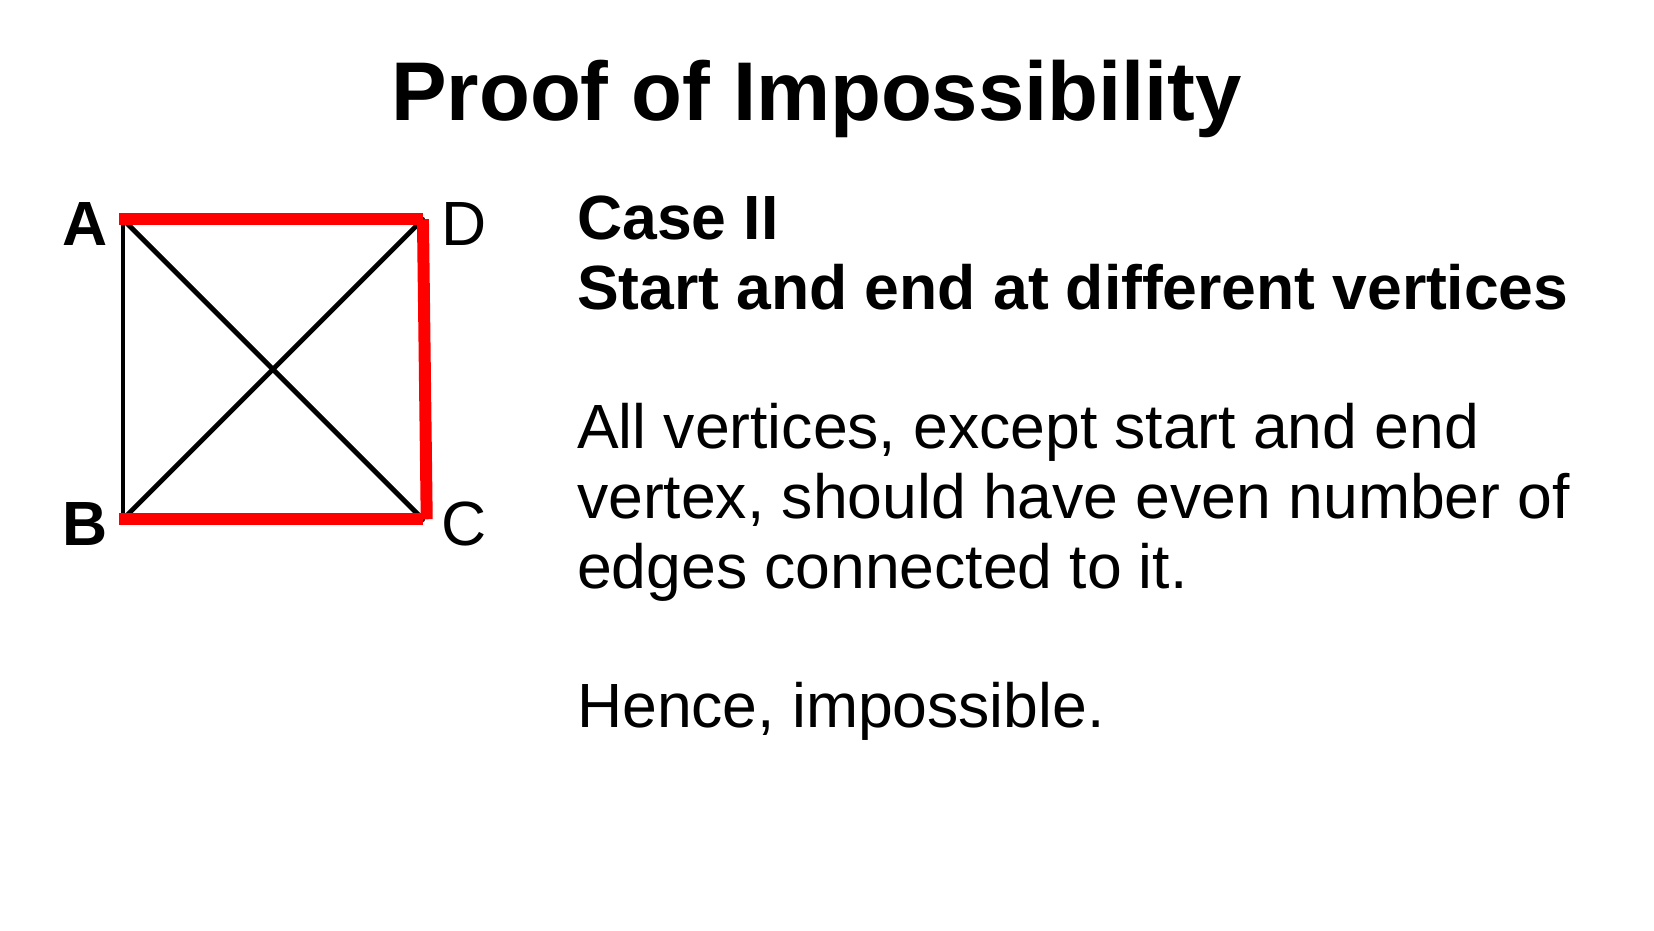

Proof of Impossibility
Case II
Start and end at different vertices
All vertices, except start and end
vertex, should have even number of
edges connected to it.
Hence, impossible.
A
D
B
C